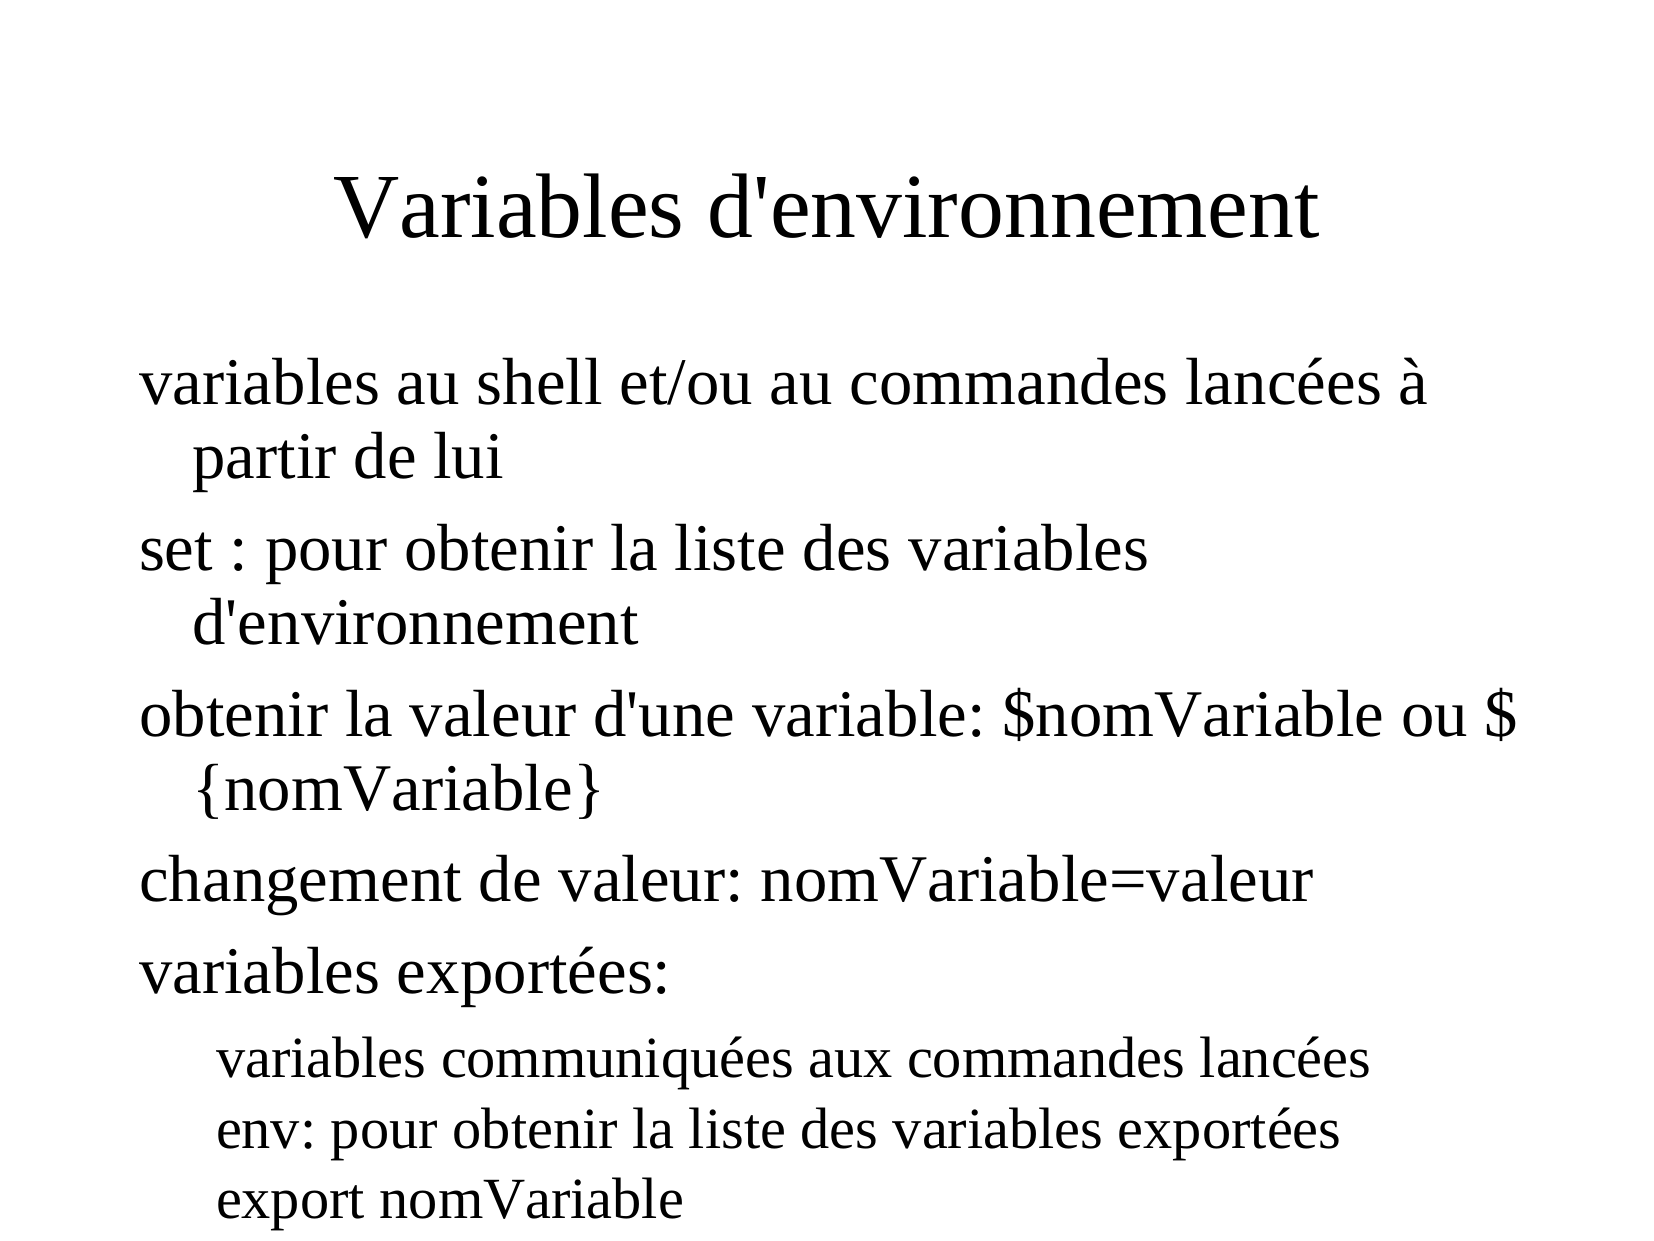

# Variables d'environnement
variables au shell et/ou au commandes lancées à partir de lui
set : pour obtenir la liste des variables d'environnement
obtenir la valeur d'une variable: $nomVariable ou ${nomVariable}
changement de valeur: nomVariable=valeur
variables exportées:
variables communiquées aux commandes lancées
env: pour obtenir la liste des variables exportées
export nomVariable